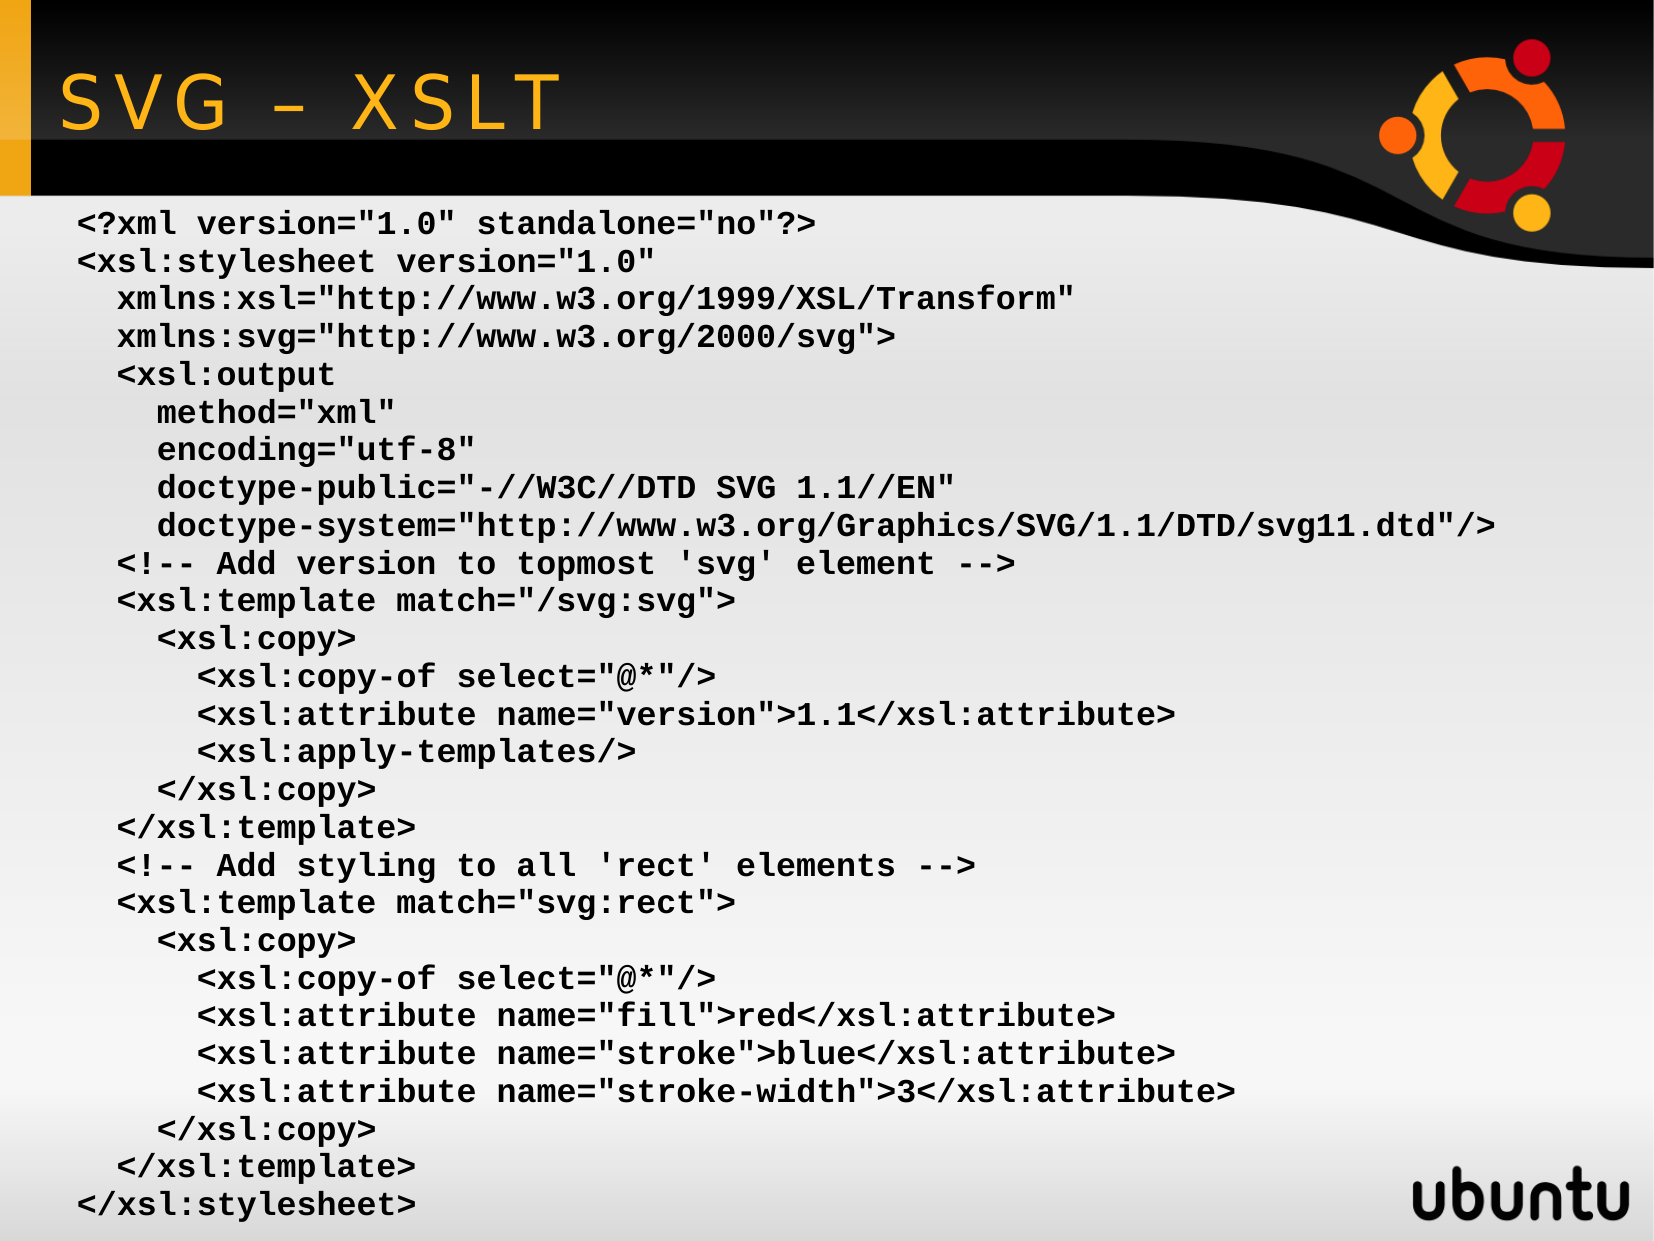

# SVG – XSLT
<?xml version="1.0" standalone="no"?>
<xsl:stylesheet version="1.0"
 xmlns:xsl="http://www.w3.org/1999/XSL/Transform"
 xmlns:svg="http://www.w3.org/2000/svg">
 <xsl:output
 method="xml"
 encoding="utf-8"
 doctype-public="-//W3C//DTD SVG 1.1//EN"
 doctype-system="http://www.w3.org/Graphics/SVG/1.1/DTD/svg11.dtd"/>
 <!-- Add version to topmost 'svg' element -->
 <xsl:template match="/svg:svg">
 <xsl:copy>
 <xsl:copy-of select="@*"/>
 <xsl:attribute name="version">1.1</xsl:attribute>
 <xsl:apply-templates/>
 </xsl:copy>
 </xsl:template>
 <!-- Add styling to all 'rect' elements -->
 <xsl:template match="svg:rect">
 <xsl:copy>
 <xsl:copy-of select="@*"/>
 <xsl:attribute name="fill">red</xsl:attribute>
 <xsl:attribute name="stroke">blue</xsl:attribute>
 <xsl:attribute name="stroke-width">3</xsl:attribute>
 </xsl:copy>
 </xsl:template>
</xsl:stylesheet>